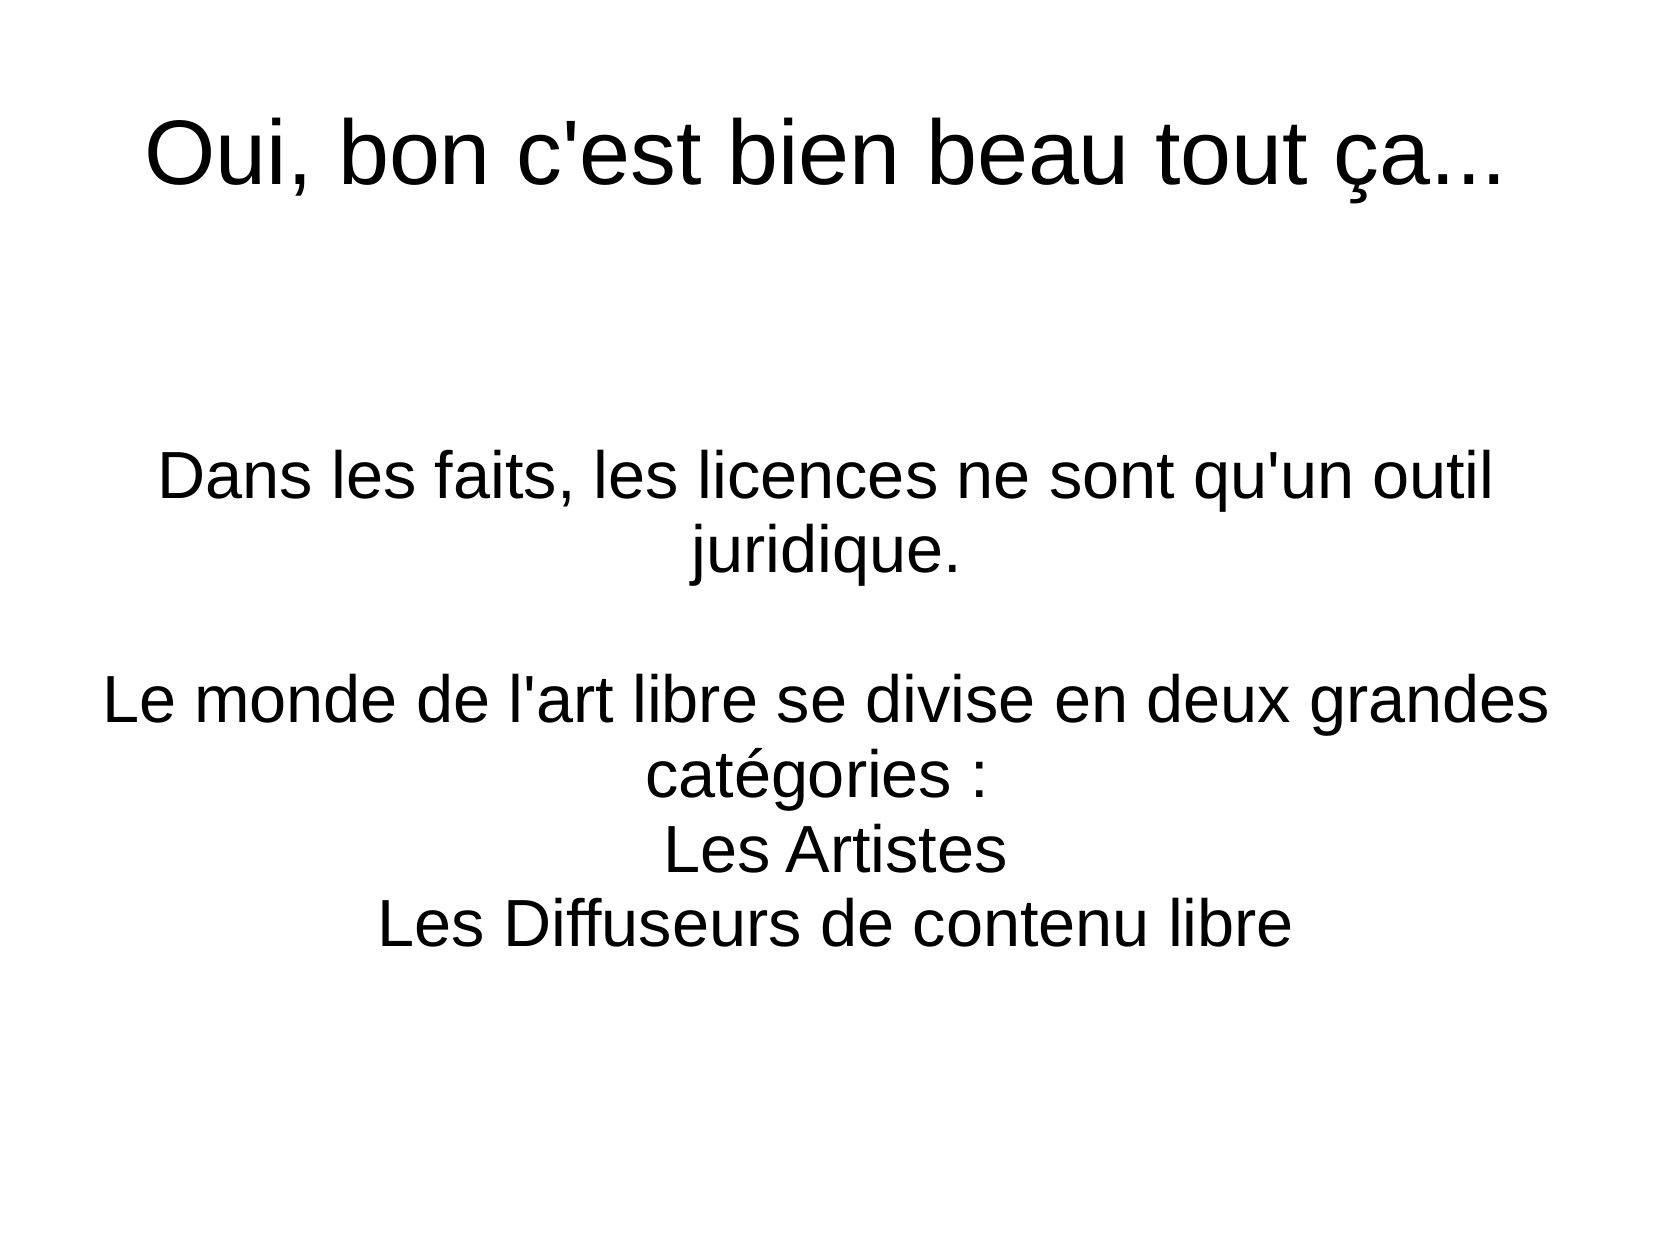

# Oui, bon c'est bien beau tout ça...
Dans les faits, les licences ne sont qu'un outil juridique.
Le monde de l'art libre se divise en deux grandes catégories :
 Les Artistes
 Les Diffuseurs de contenu libre